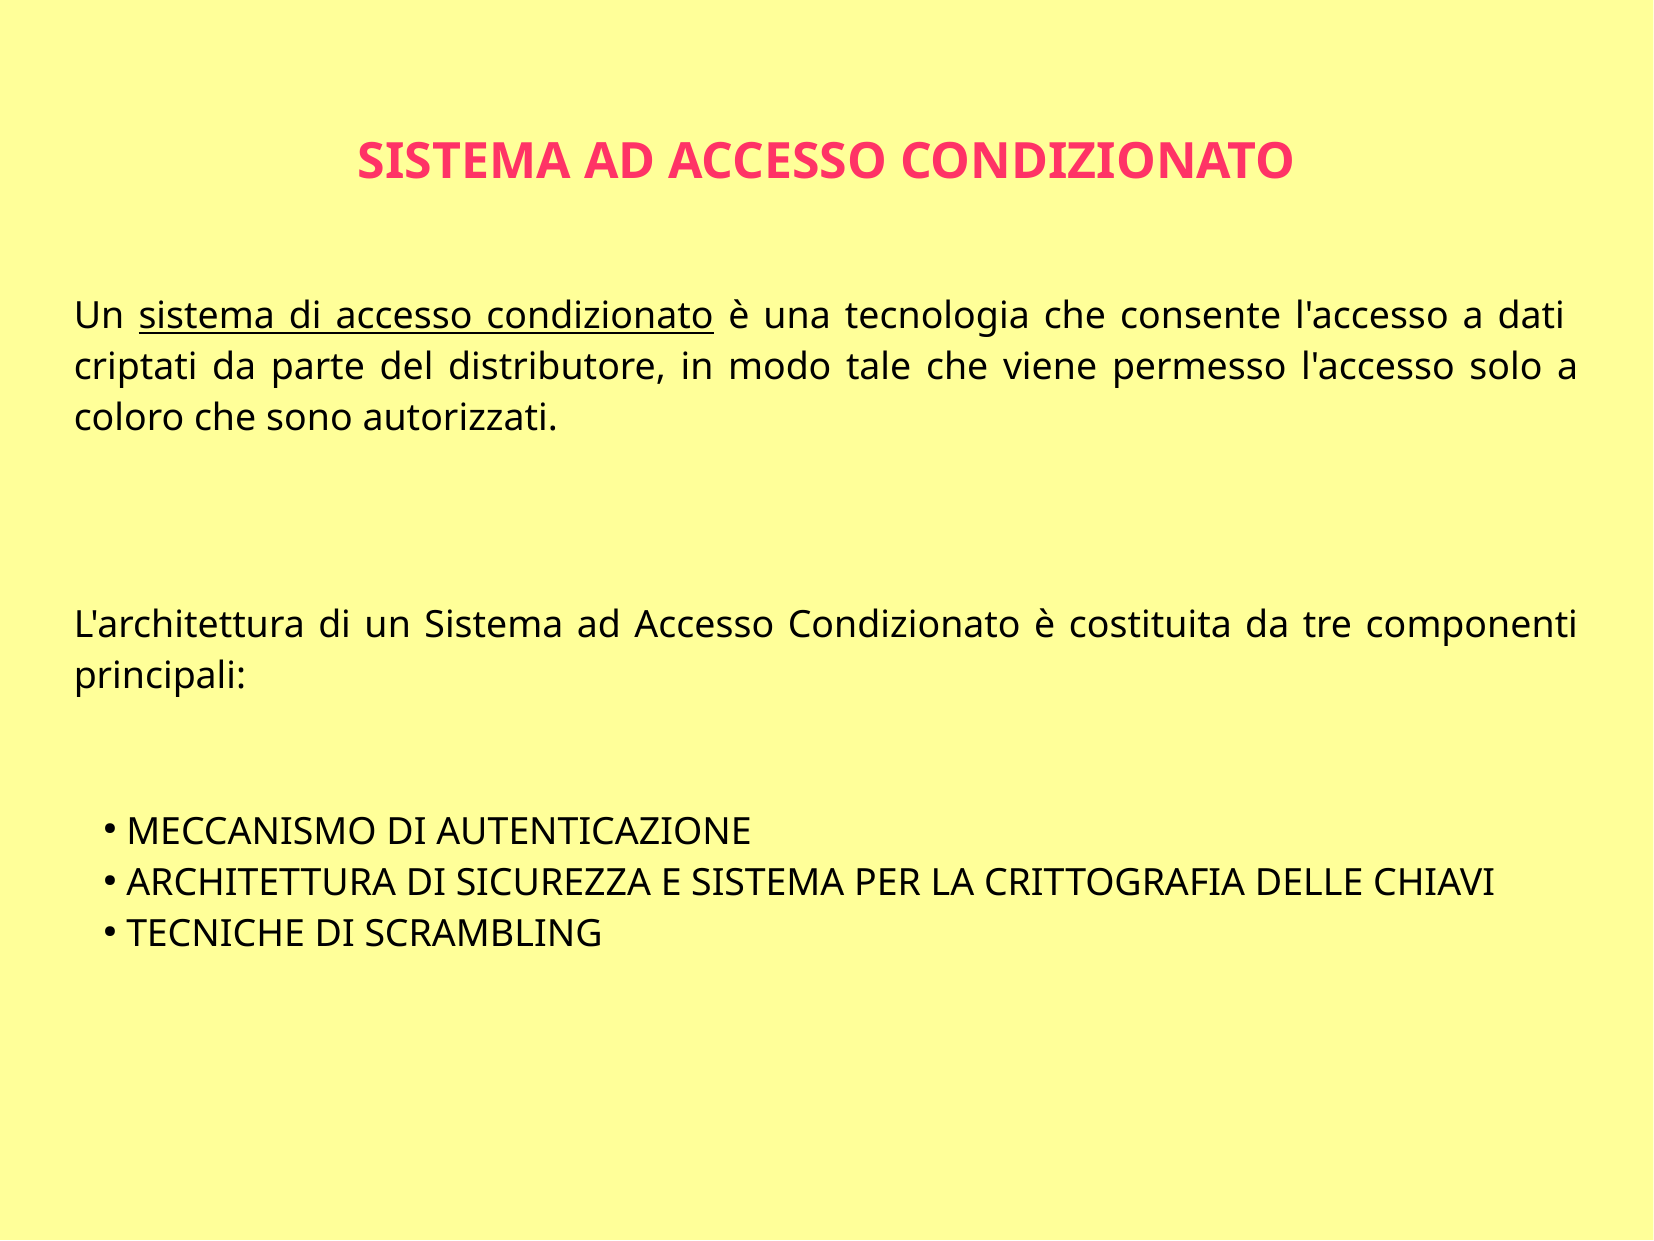

SISTEMA AD ACCESSO CONDIZIONATO
Un sistema di accesso condizionato è una tecnologia che consente l'accesso a dati criptati da parte del distributore, in modo tale che viene permesso l'accesso solo a coloro che sono autorizzati.
L'architettura di un Sistema ad Accesso Condizionato è costituita da tre componenti principali:
 MECCANISMO DI AUTENTICAZIONE
 ARCHITETTURA DI SICUREZZA E SISTEMA PER LA CRITTOGRAFIA DELLE CHIAVI
 TECNICHE DI SCRAMBLING